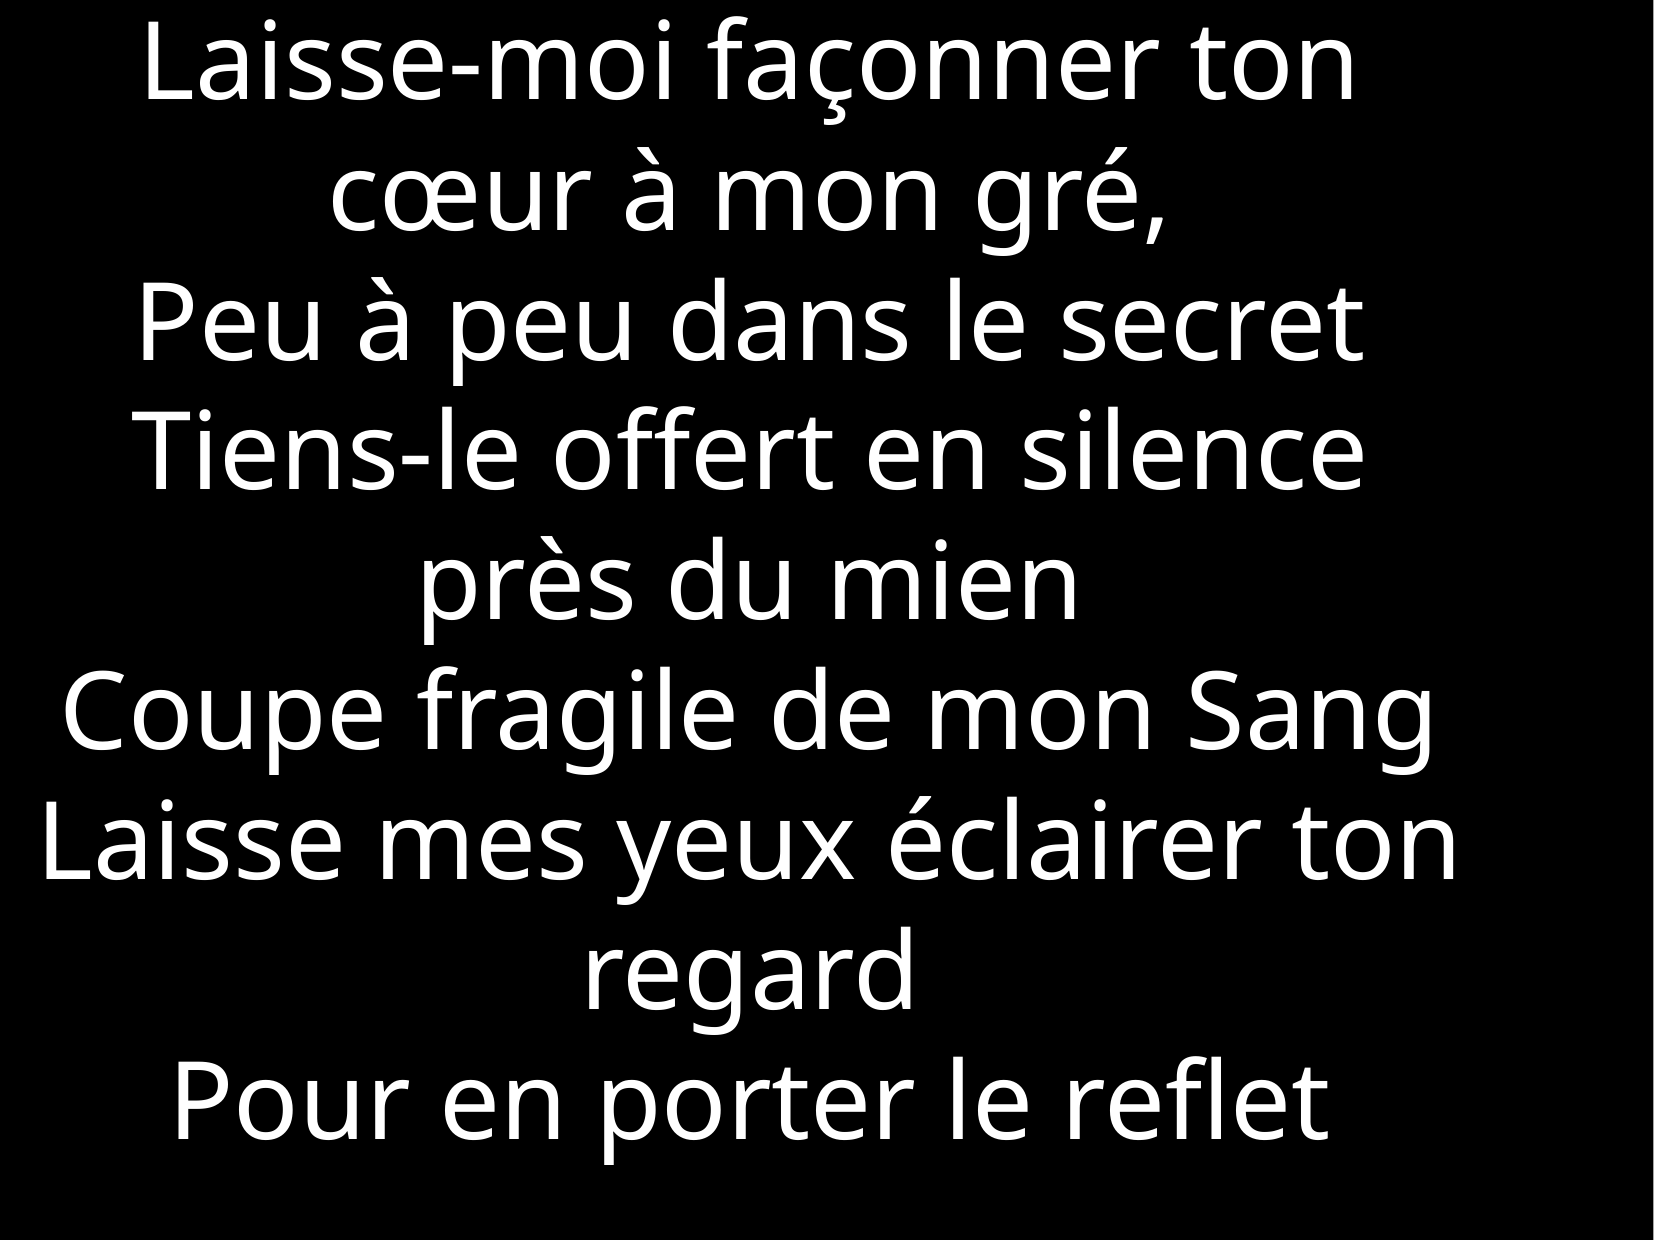

Laisse-moi façonner ton cœur à mon gré,
Peu à peu dans le secret
Tiens-le offert en silence près du mien
Coupe fragile de mon Sang
Laisse mes yeux éclairer ton regard
Pour en porter le reflet